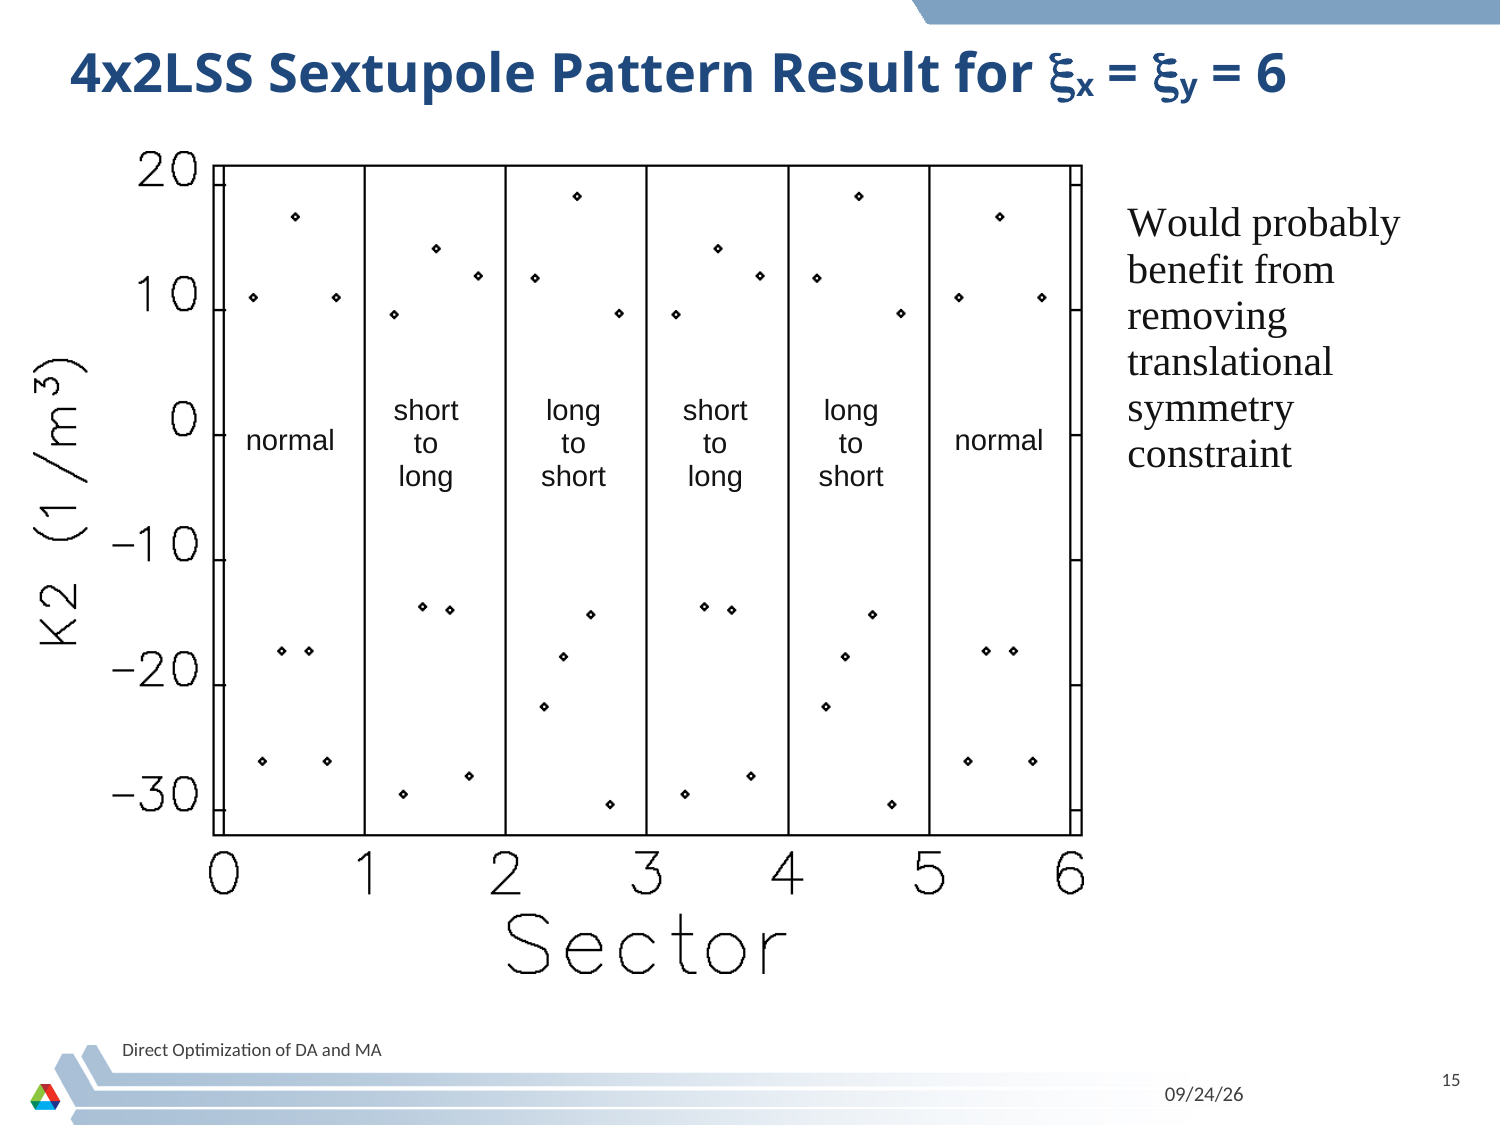

# 4x2LSS Sextupole Pattern Result for x = y = 6
Would probably
benefit from
removing
translational
symmetry
constraint
short
to
long
long
to
short
short
to
long
long
to
short
normal
normal
Direct Optimization of DA and MA
15
1M. Belgrounne et al., Proc. PAC03, 896-898 (2003).